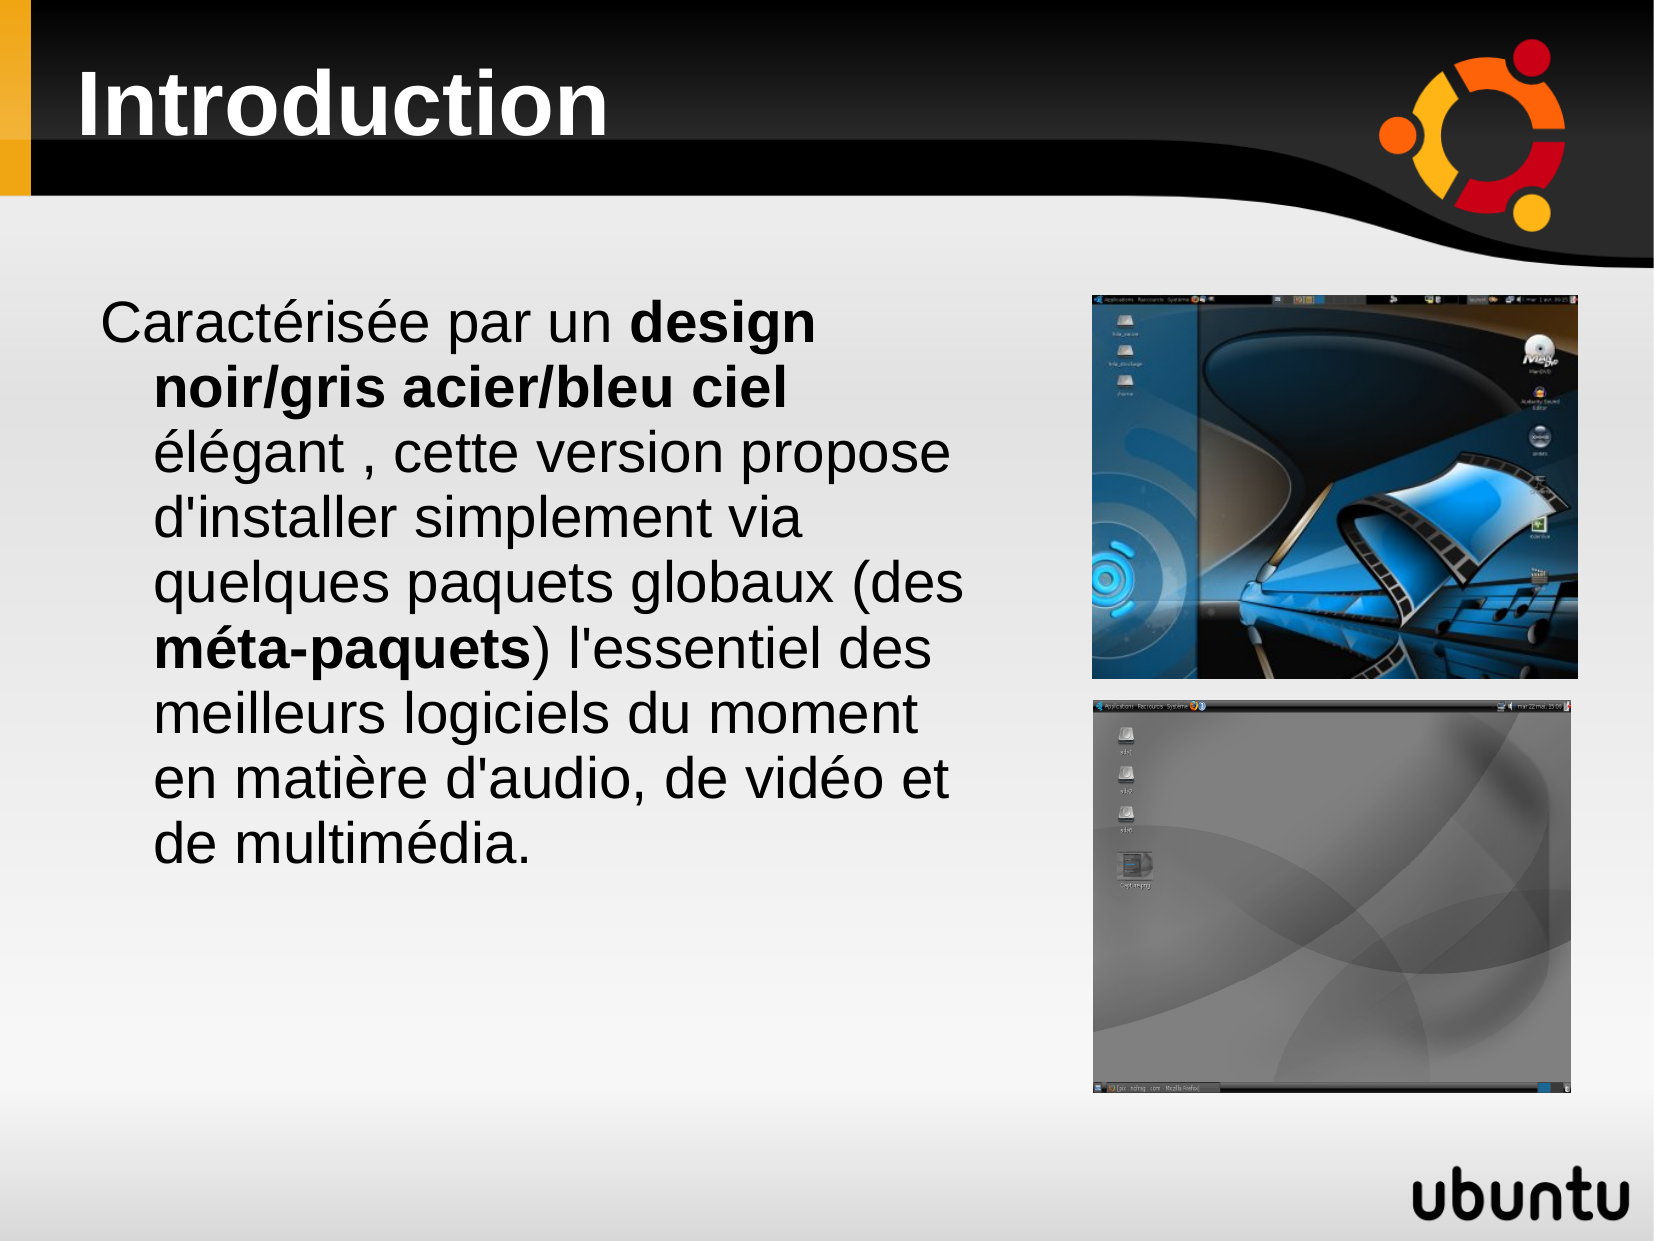

# Introduction
Caractérisée par un design noir/gris acier/bleu ciel élégant , cette version propose d'installer simplement via quelques paquets globaux (des méta-paquets) l'essentiel des meilleurs logiciels du moment en matière d'audio, de vidéo et de multimédia.